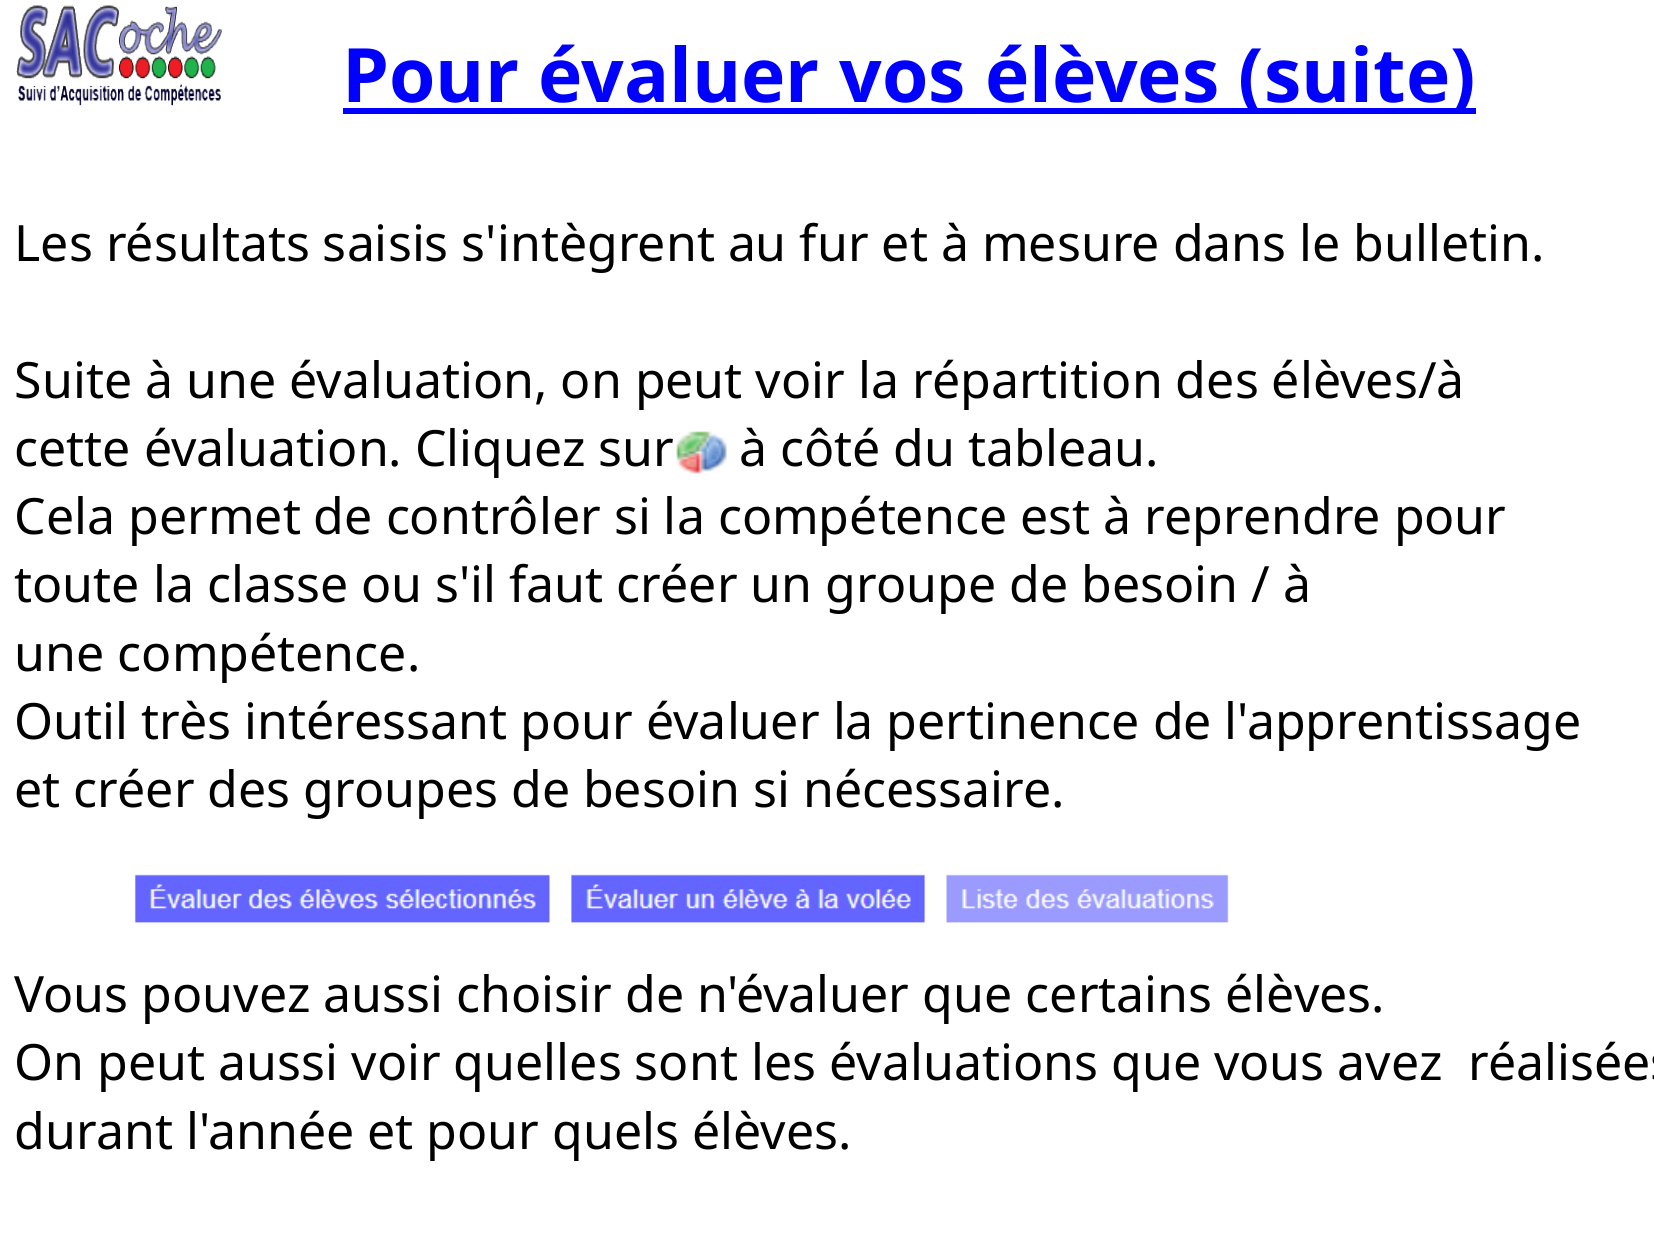

# Pour évaluer vos élèves (suite)
Les résultats saisis s'intègrent au fur et à mesure dans le bulletin.
Suite à une évaluation, on peut voir la répartition des élèves/à
cette évaluation. Cliquez sur à côté du tableau.
Cela permet de contrôler si la compétence est à reprendre pour
toute la classe ou s'il faut créer un groupe de besoin / à
une compétence.
Outil très intéressant pour évaluer la pertinence de l'apprentissage
et créer des groupes de besoin si nécessaire.
Vous pouvez aussi choisir de n'évaluer que certains élèves.
On peut aussi voir quelles sont les évaluations que vous avez réalisées
durant l'année et pour quels élèves.